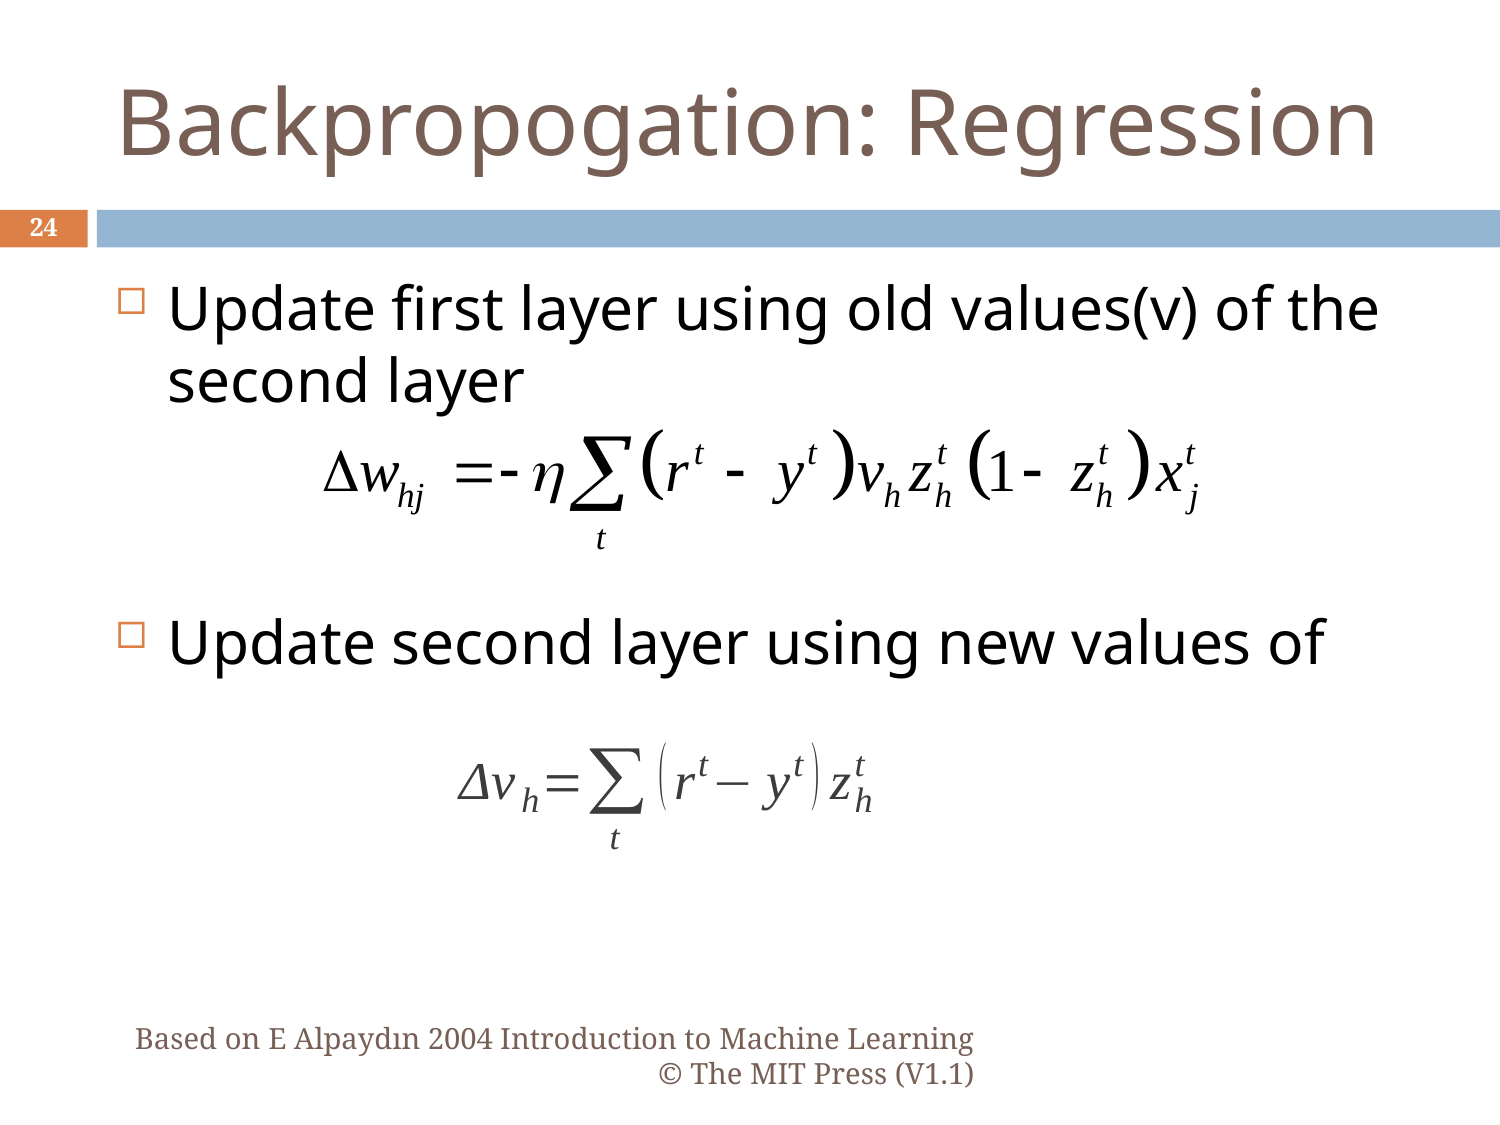

# Backpropogation: Regression
Update first layer using old values(v) of the second layer
Update second layer using new values of
Based on E Alpaydın 2004 Introduction to Machine Learning © The MIT Press (V1.1)